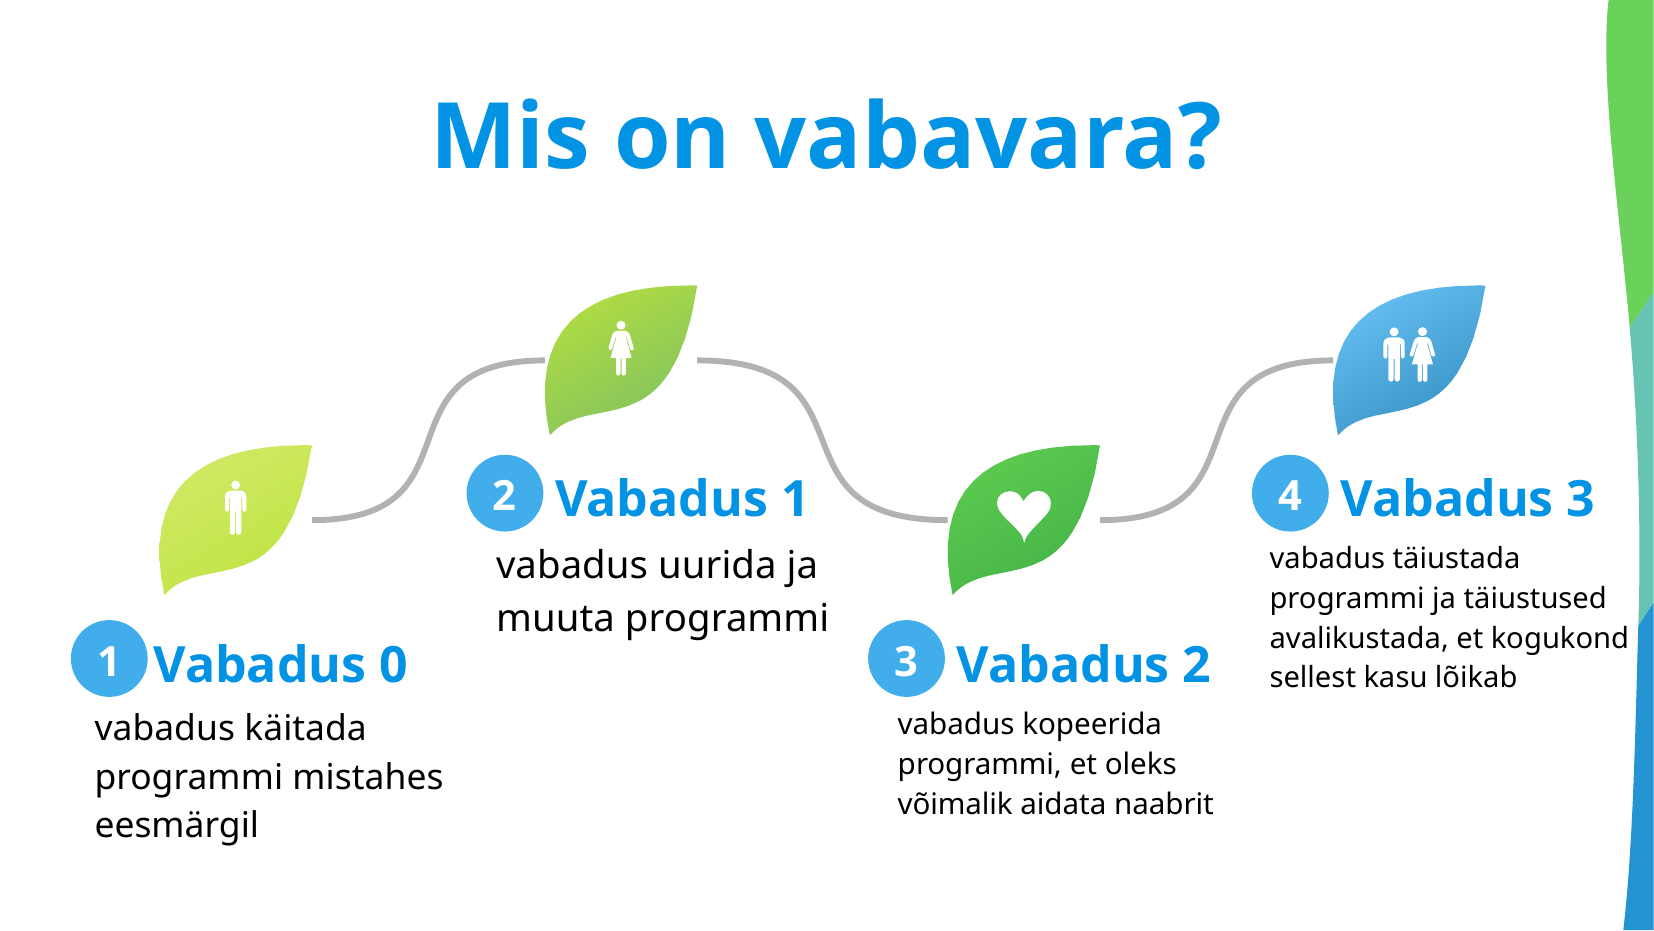

Mis on vabavara?
2
4
Vabadus 1
Vabadus 3
vabadus uurida ja muuta programmi
vabadus täiustada programmi ja täiustused avalikustada, et kogukond sellest kasu lõikab
1
3
# Vabadus 0
Vabadus 2
vabadus käitada programmi mistahes eesmärgil
vabadus kopeerida programmi, et oleks võimalik aidata naabrit